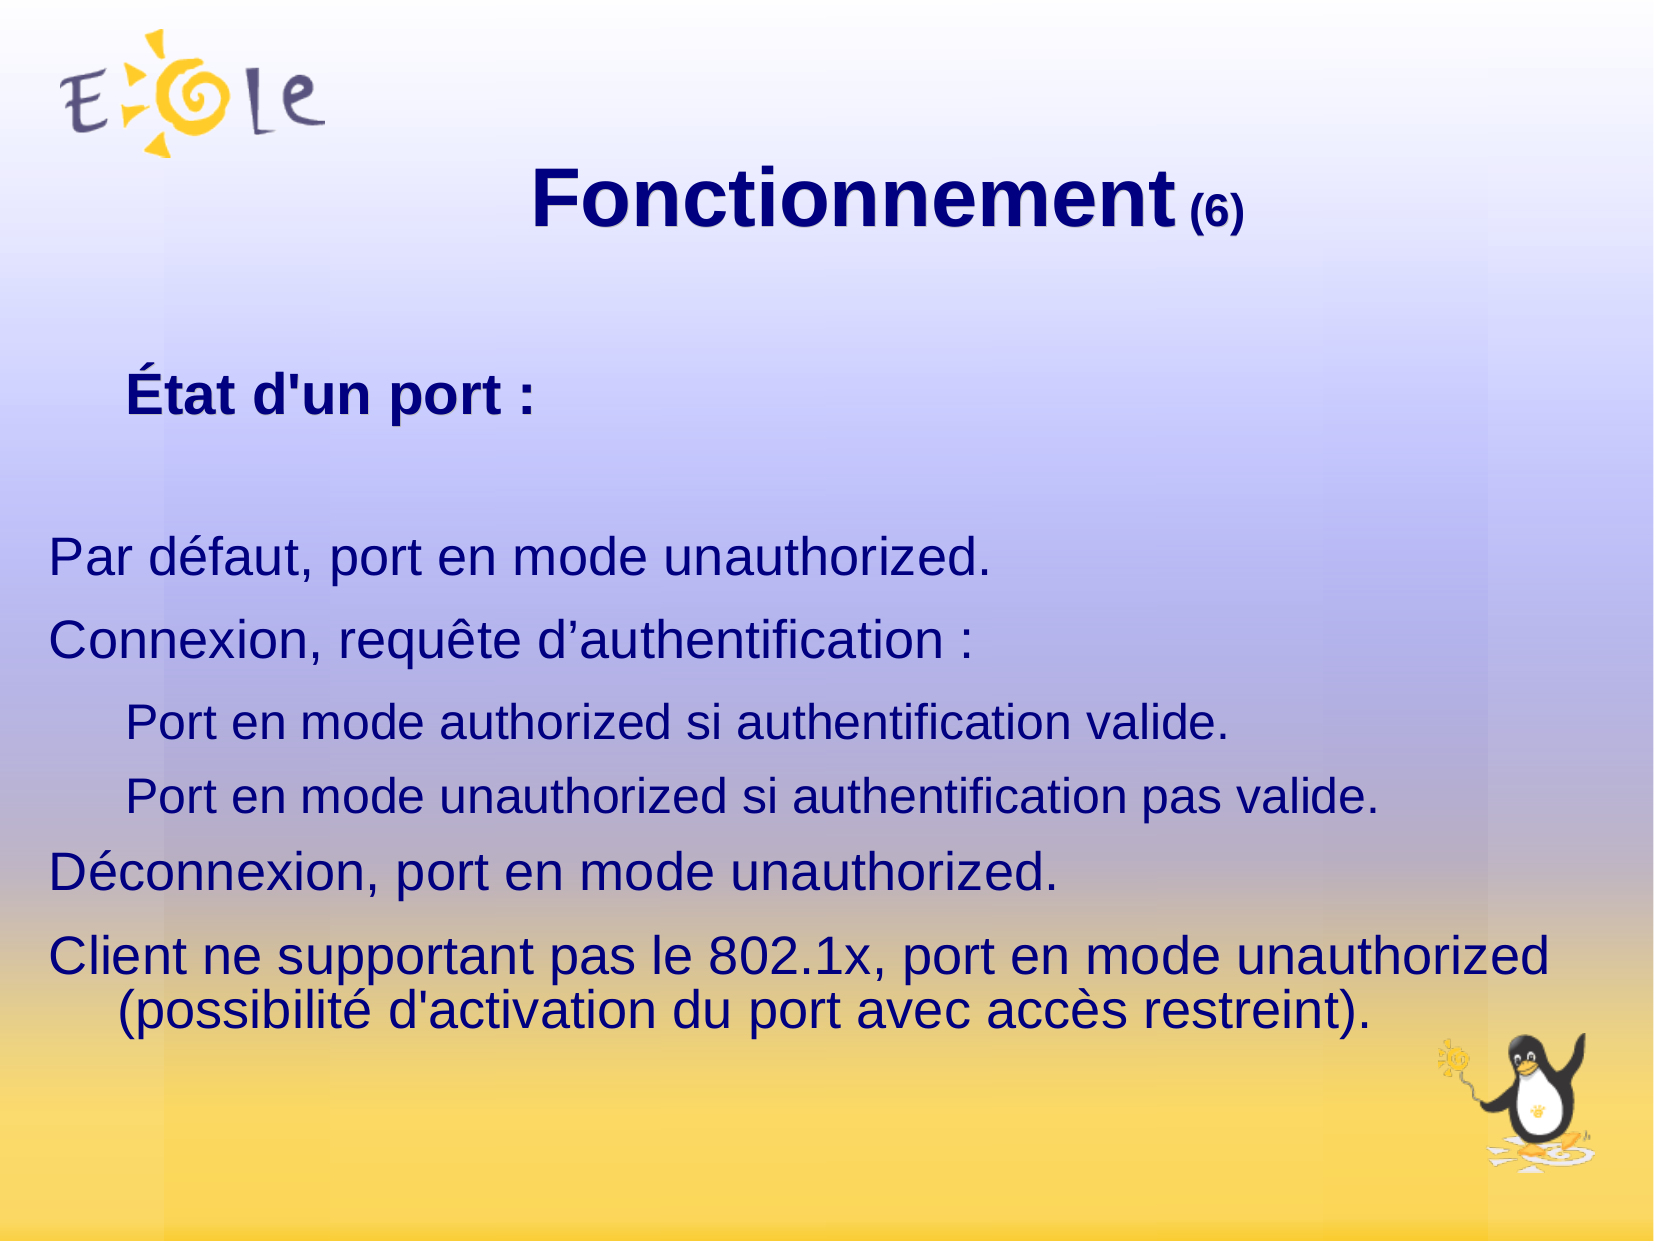

Fonctionnement (6)
#
État d'un port :
Par défaut, port en mode unauthorized.
Connexion, requête d’authentification :
Port en mode authorized si authentification valide.
Port en mode unauthorized si authentification pas valide.
Déconnexion, port en mode unauthorized.
Client ne supportant pas le 802.1x, port en mode unauthorized (possibilité d'activation du port avec accès restreint).